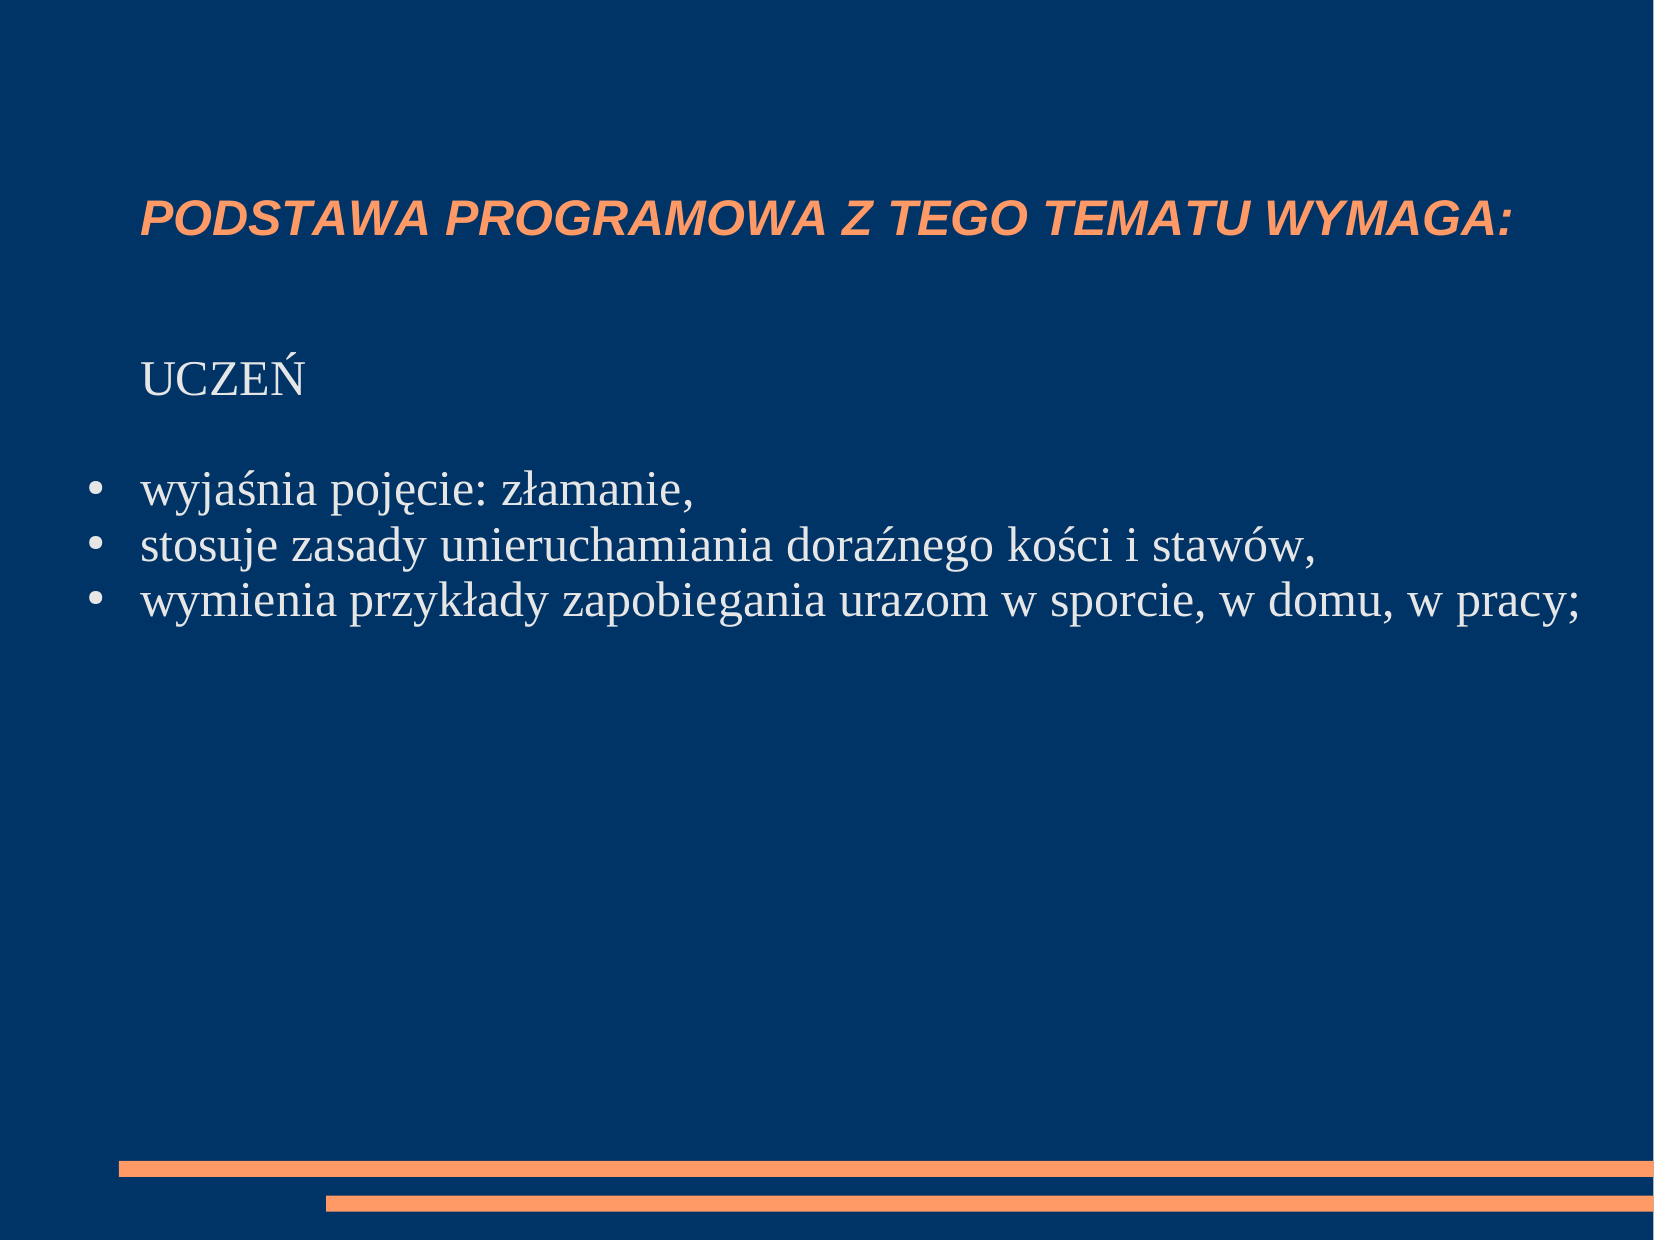

# PODSTAWA PROGRAMOWA Z TEGO TEMATU WYMAGA:
UCZEŃ
wyjaśnia pojęcie: złamanie,
stosuje zasady unieruchamiania doraźnego kości i stawów,
wymienia przykłady zapobiegania urazom w sporcie, w domu, w pracy;